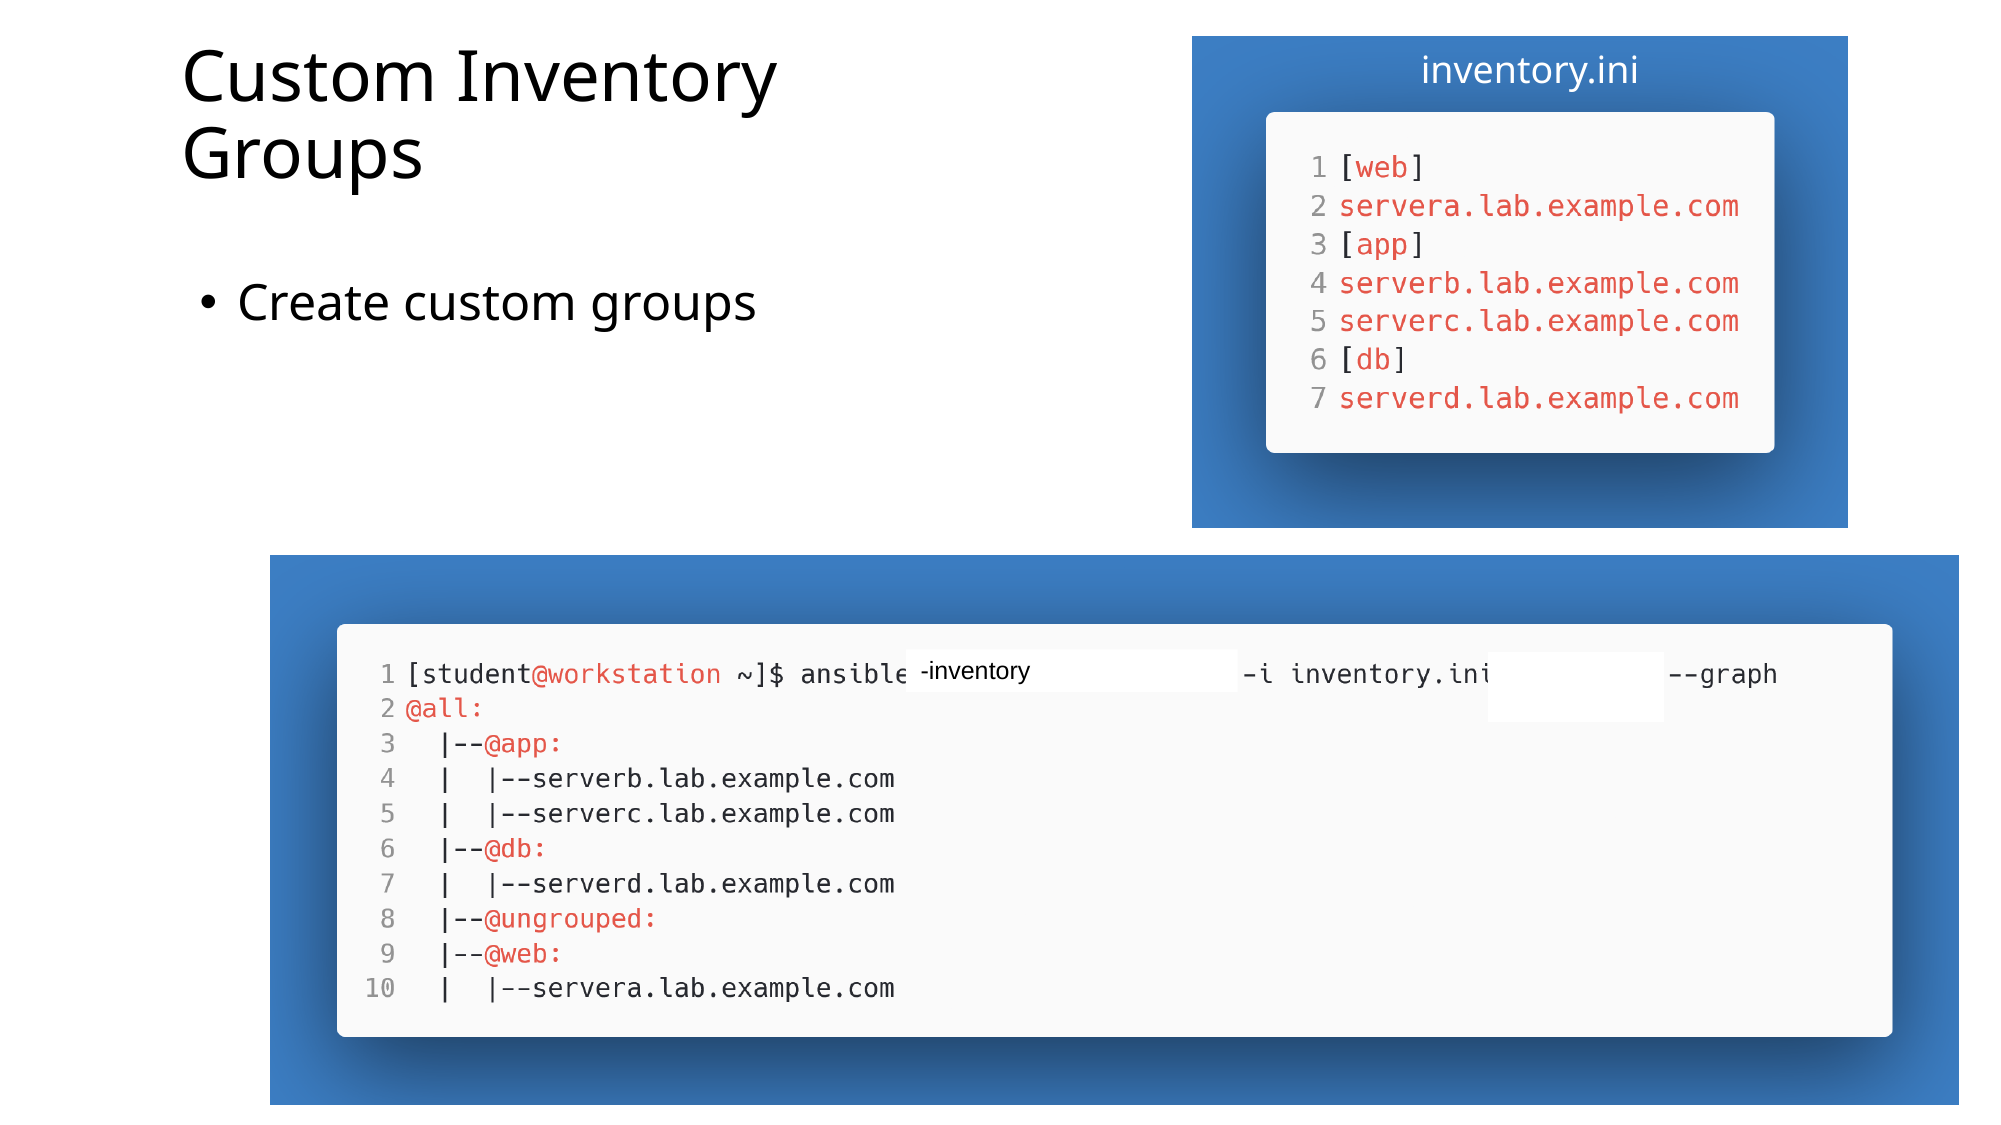

# Custom Inventory Groups
inventory.ini
Create custom groups
-inventory